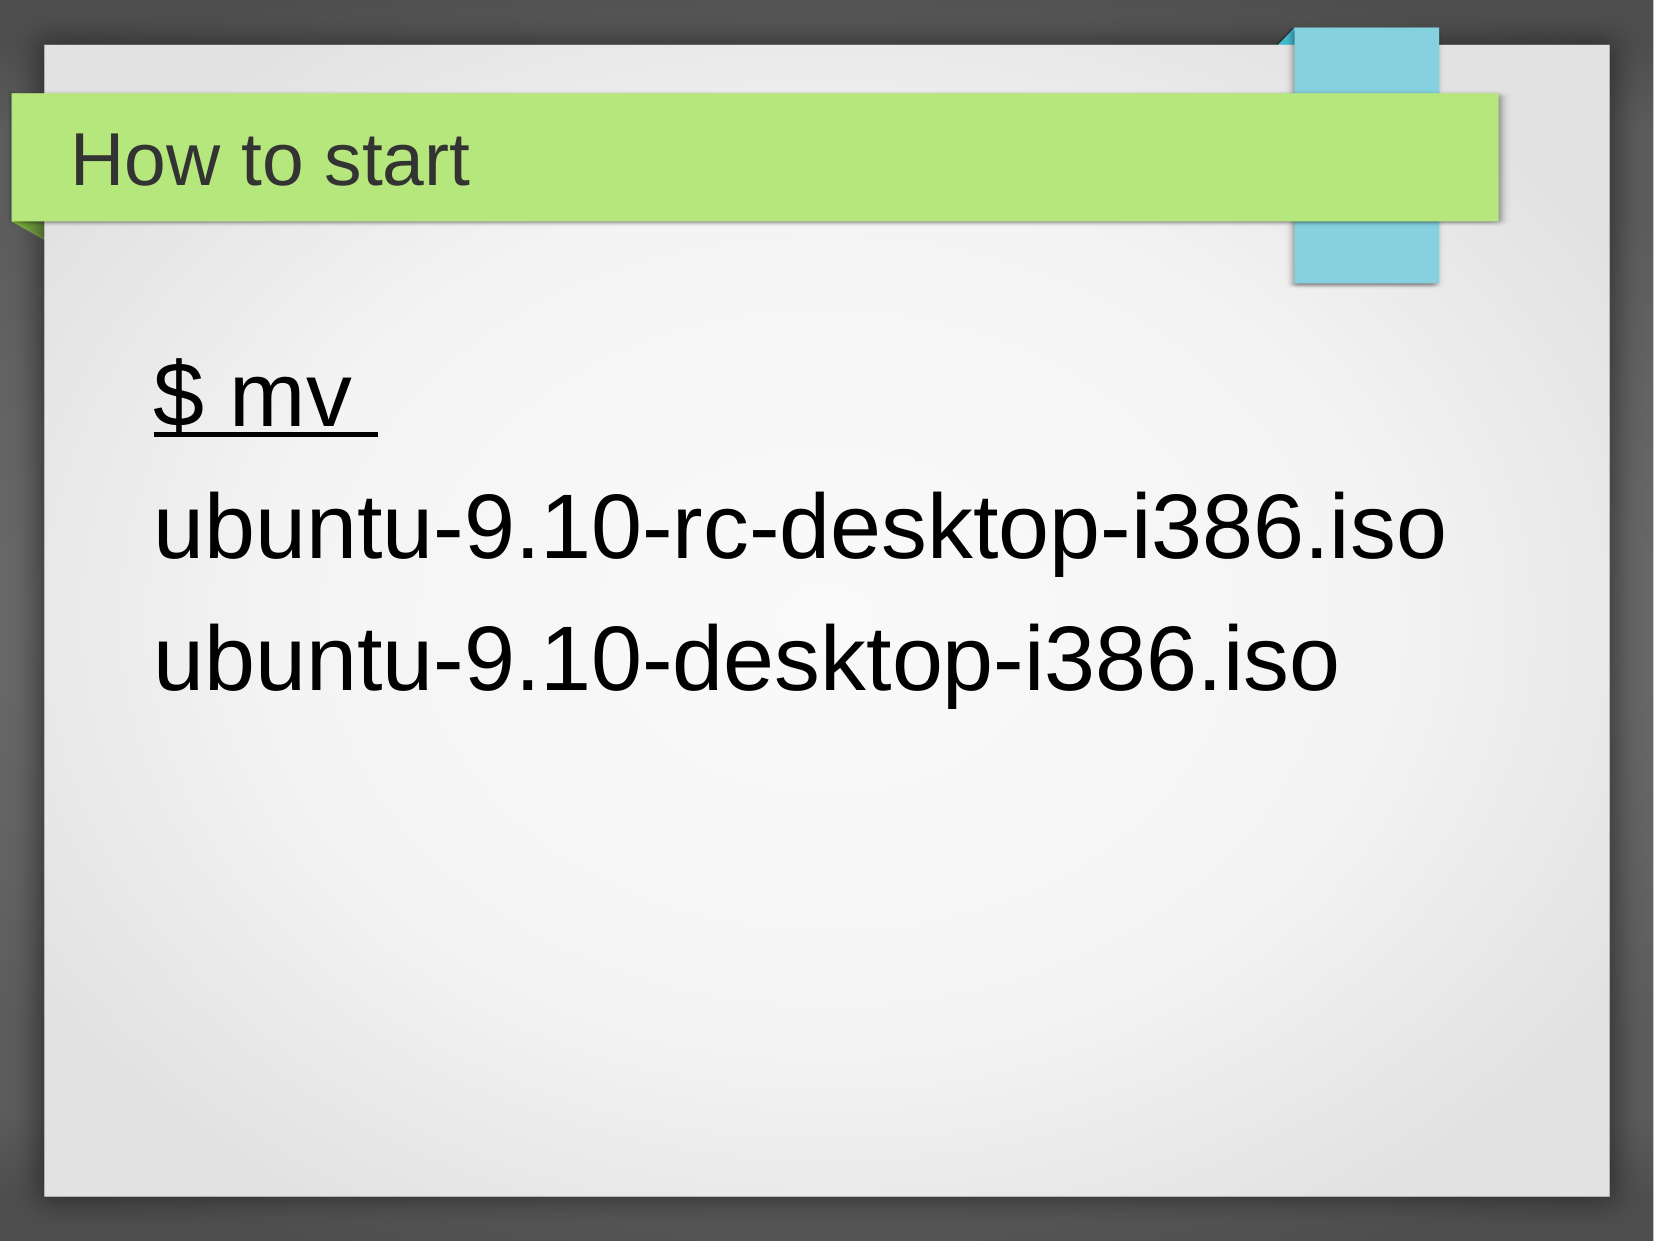

# How to start
$ mv
ubuntu-9.10-rc-desktop-i386.iso
ubuntu-9.10-desktop-i386.iso